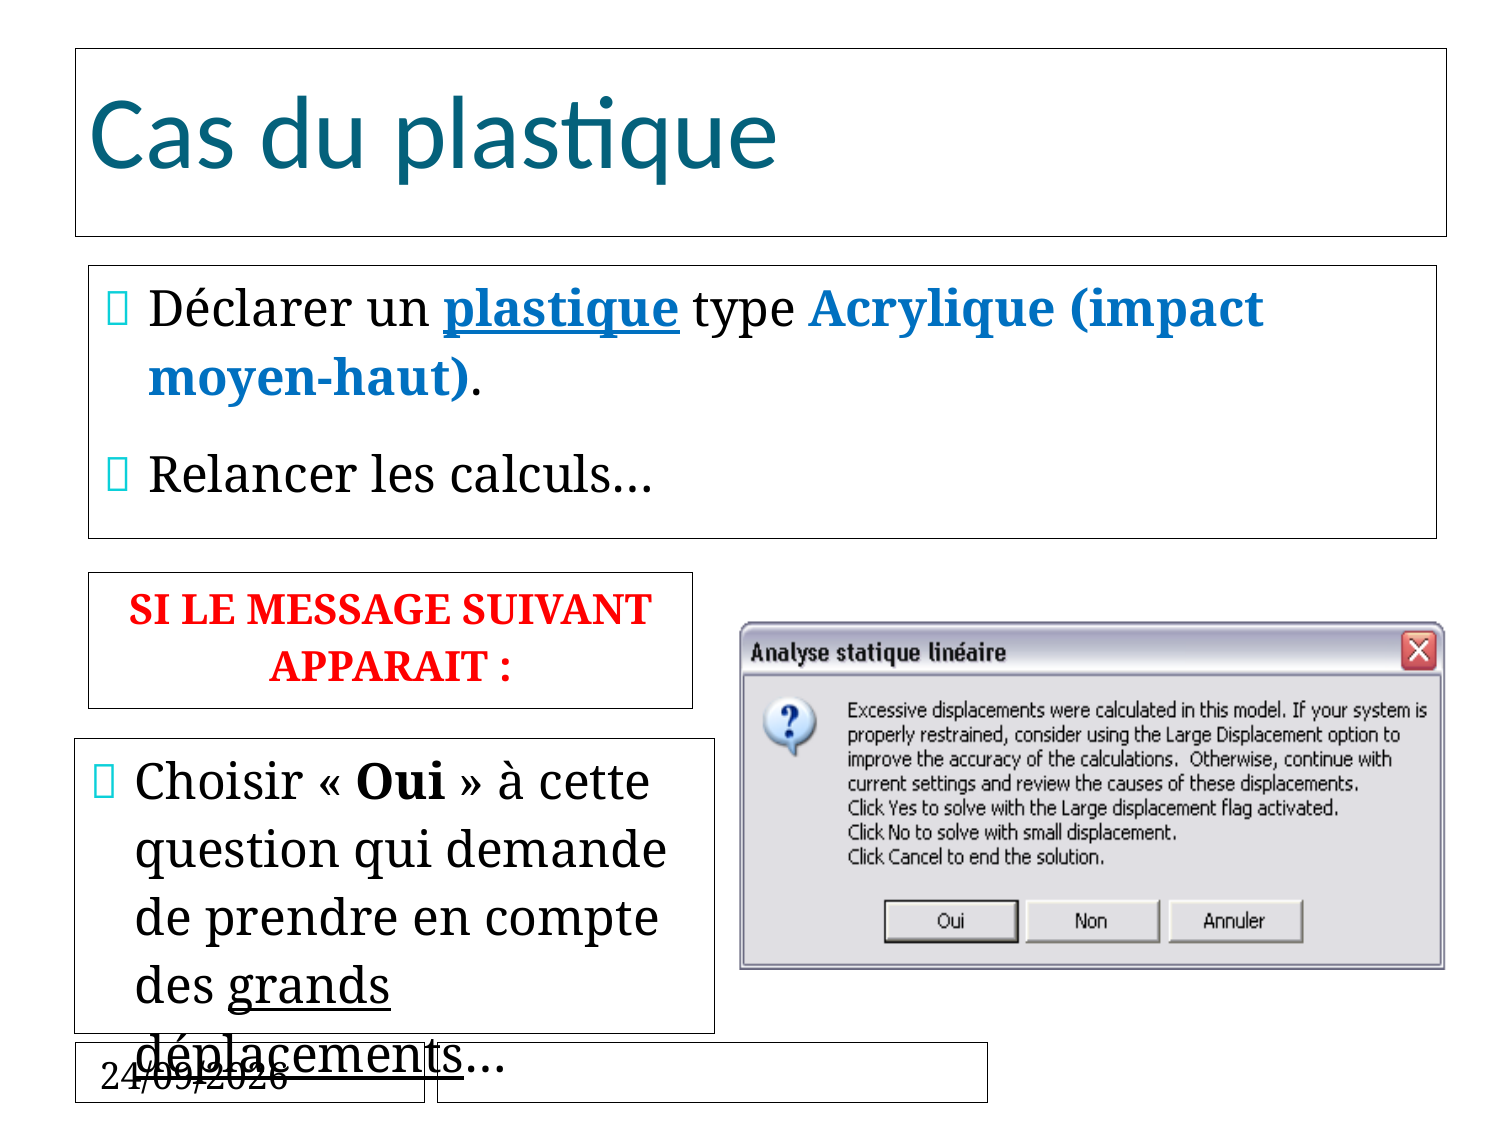

# Cas du plastique
Déclarer un plastique type Acrylique (impact moyen-haut).
Relancer les calculs…
SI LE MESSAGE SUIVANT APPARAIT :
Choisir « Oui » à cette question qui demande de prendre en compte des grands déplacements…